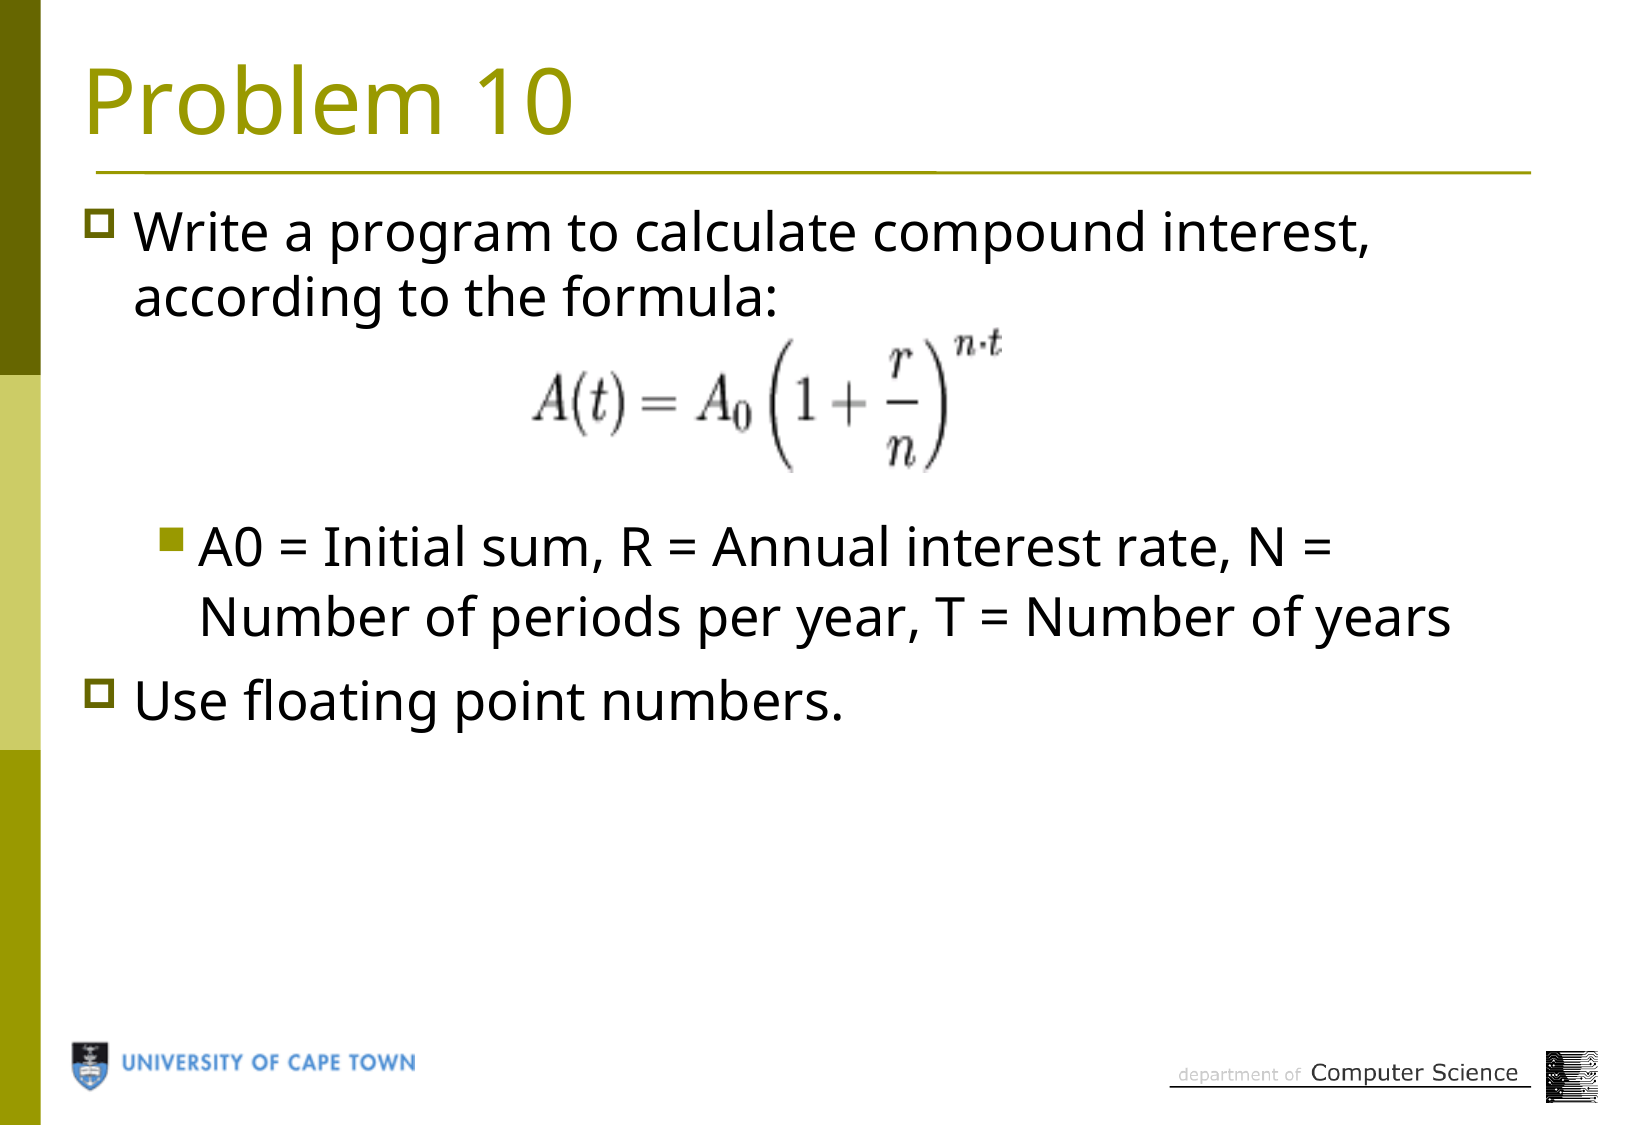

# Problem 10
Write a program to calculate compound interest, according to the formula:
A0 = Initial sum, R = Annual interest rate, N = Number of periods per year, T = Number of years
Use floating point numbers.